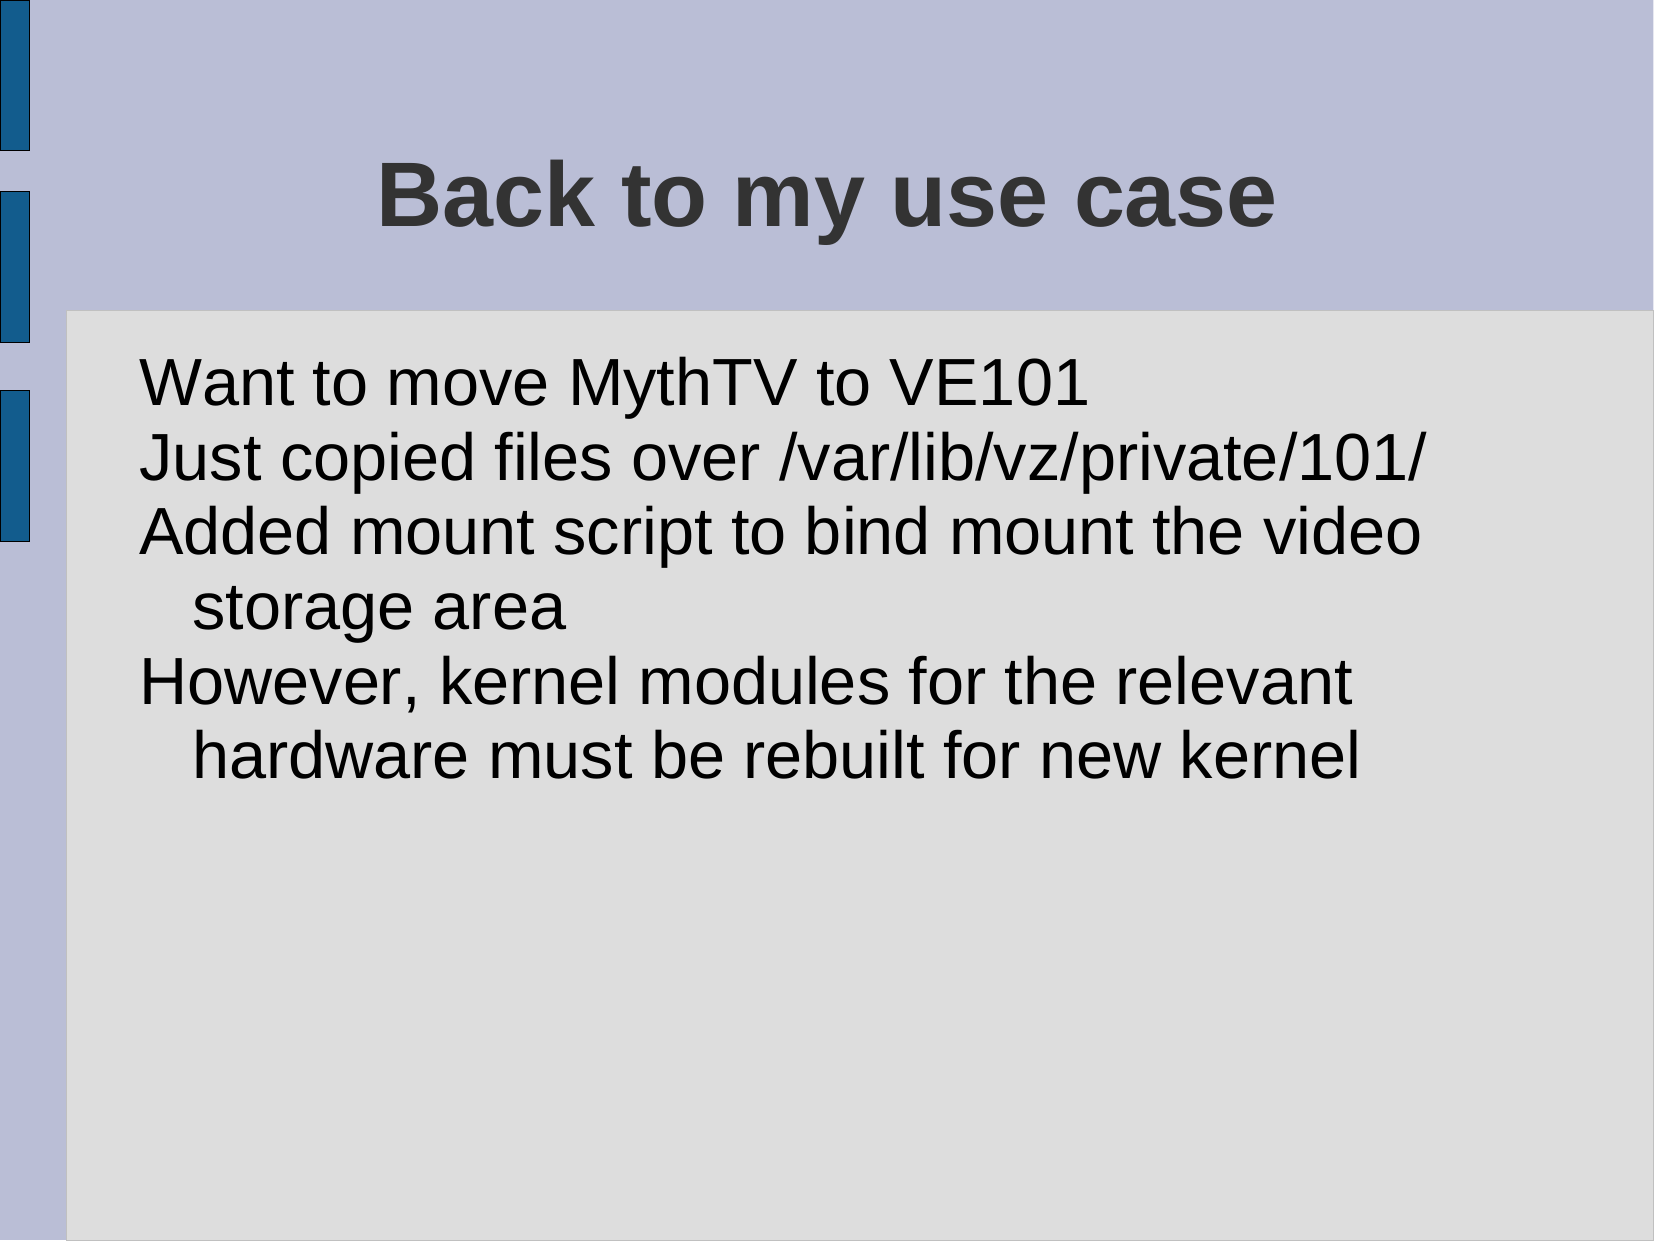

# Back to my use case
Want to move MythTV to VE101
Just copied files over /var/lib/vz/private/101/
Added mount script to bind mount the video storage area
However, kernel modules for the relevant hardware must be rebuilt for new kernel